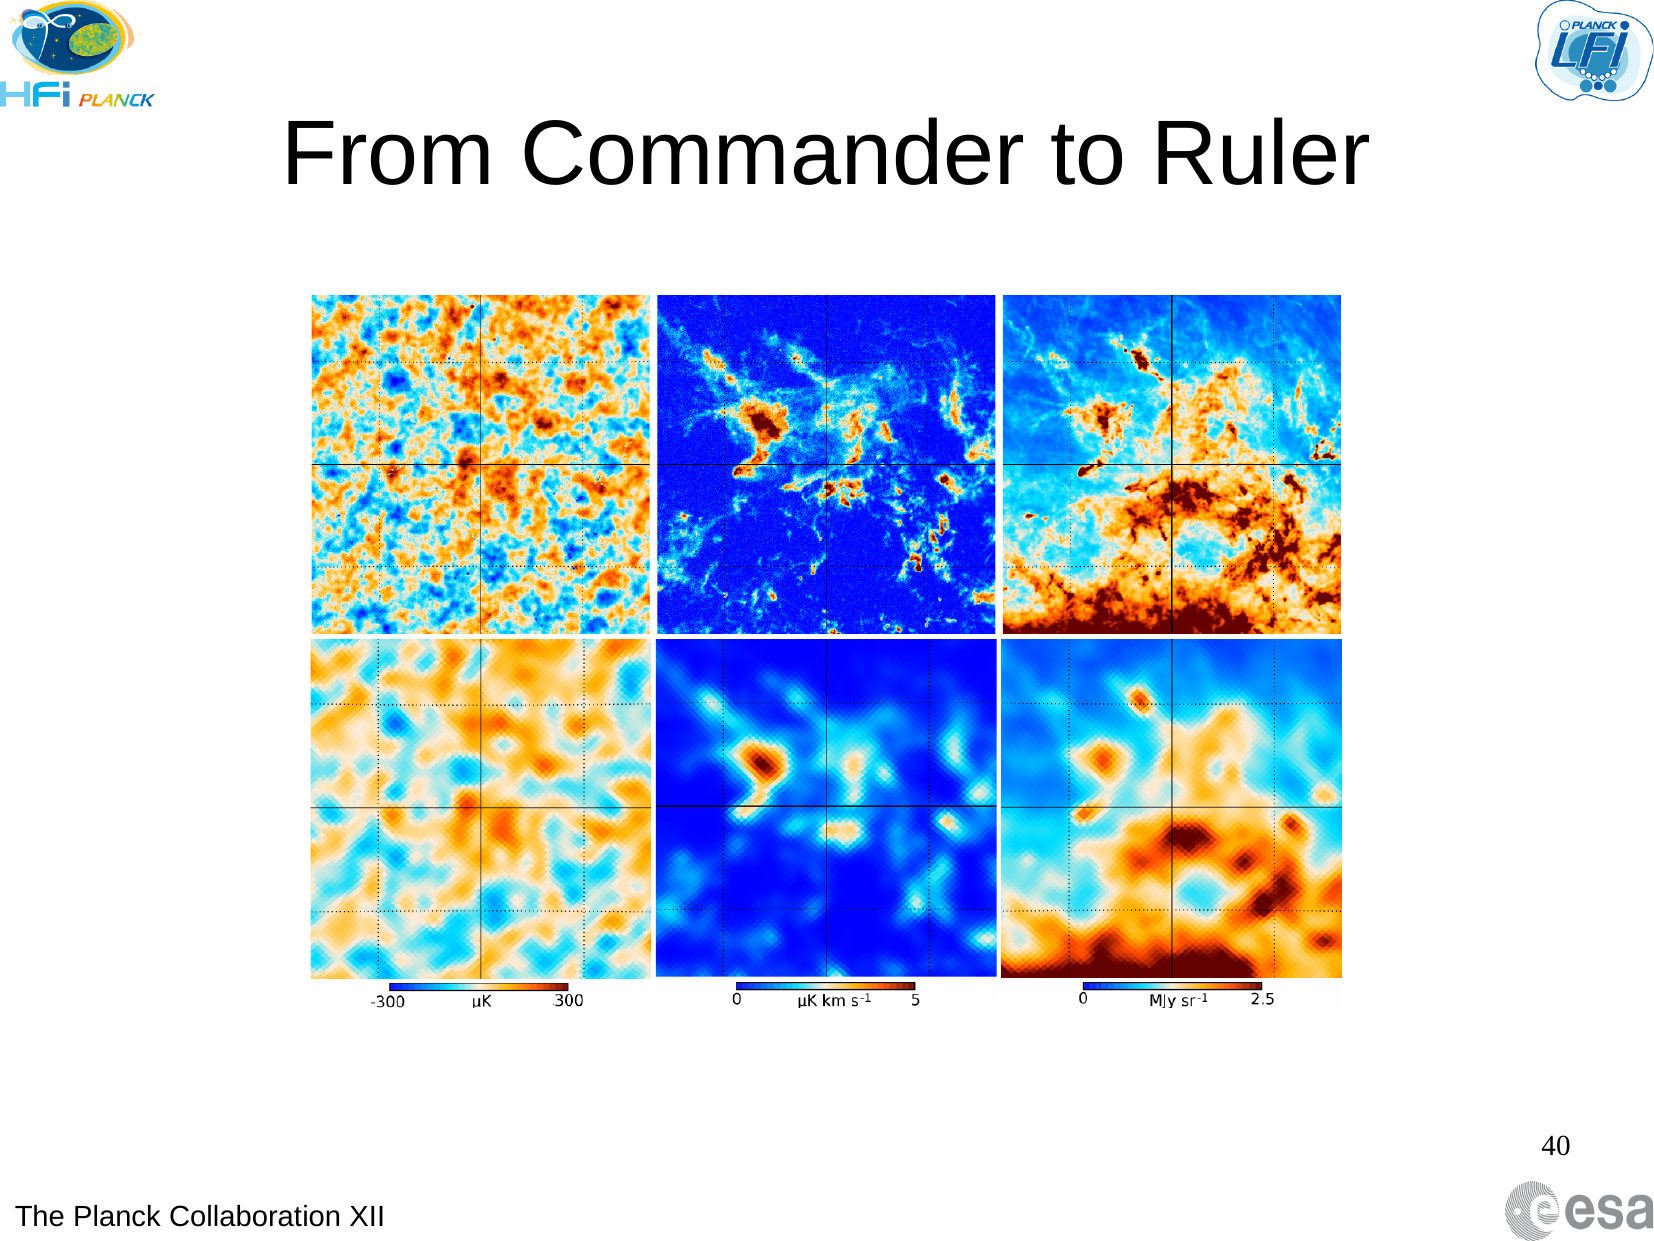

# From Commander to Ruler
40
The Planck Collaboration XII